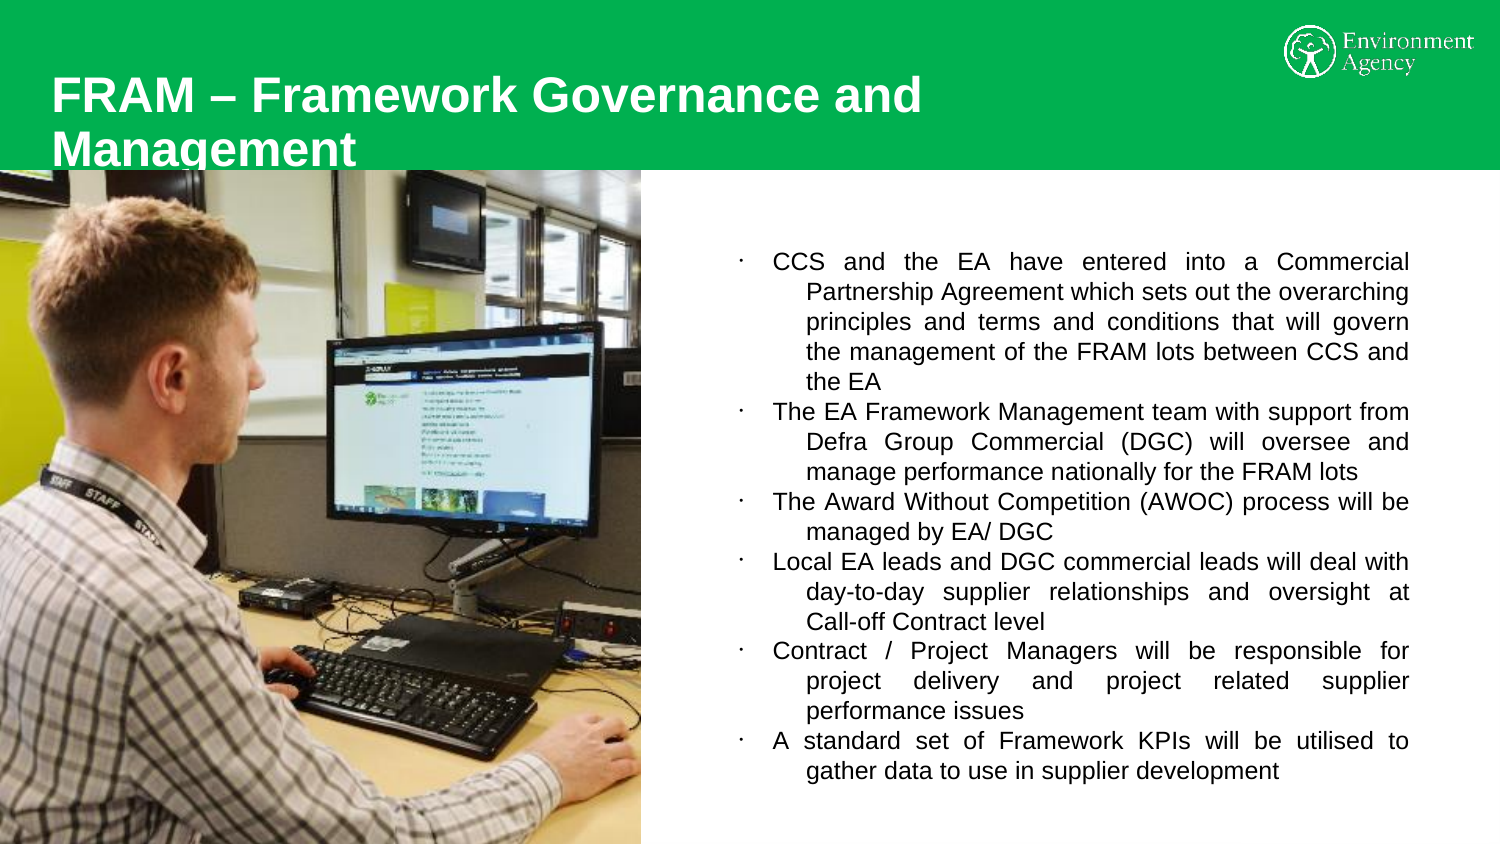

# FRAM – Framework Governance and Management
CCS and the EA have entered into a Commercial Partnership Agreement which sets out the overarching principles and terms and conditions that will govern the management of the FRAM lots between CCS and the EA
The EA Framework Management team with support from Defra Group Commercial (DGC) will oversee and manage performance nationally for the FRAM lots
The Award Without Competition (AWOC) process will be managed by EA/ DGC
Local EA leads and DGC commercial leads will deal with day-to-day supplier relationships and oversight at Call-off Contract level
Contract / Project Managers will be responsible for project delivery and project related supplier performance issues
A standard set of Framework KPIs will be utilised to gather data to use in supplier development